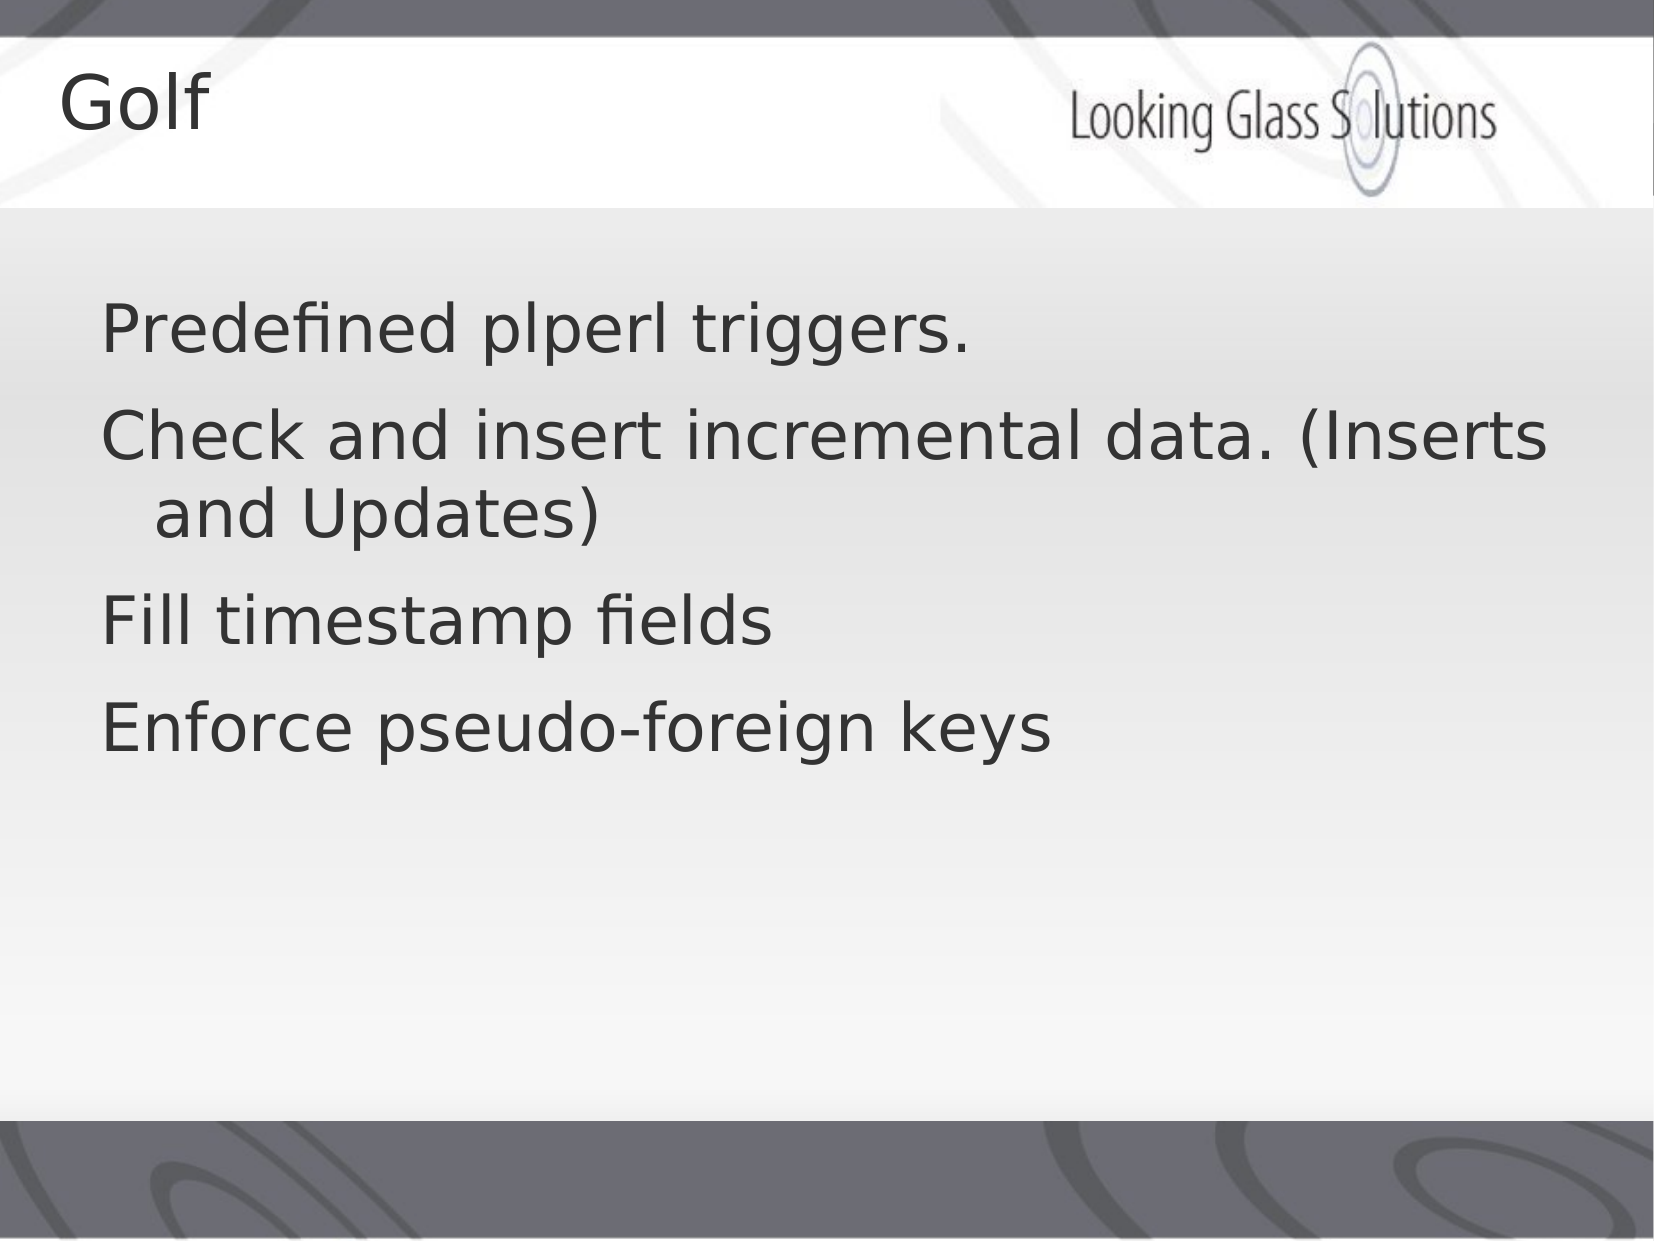

# Golf
Predefined plperl triggers.
Check and insert incremental data. (Inserts and Updates)
Fill timestamp fields
Enforce pseudo-foreign keys